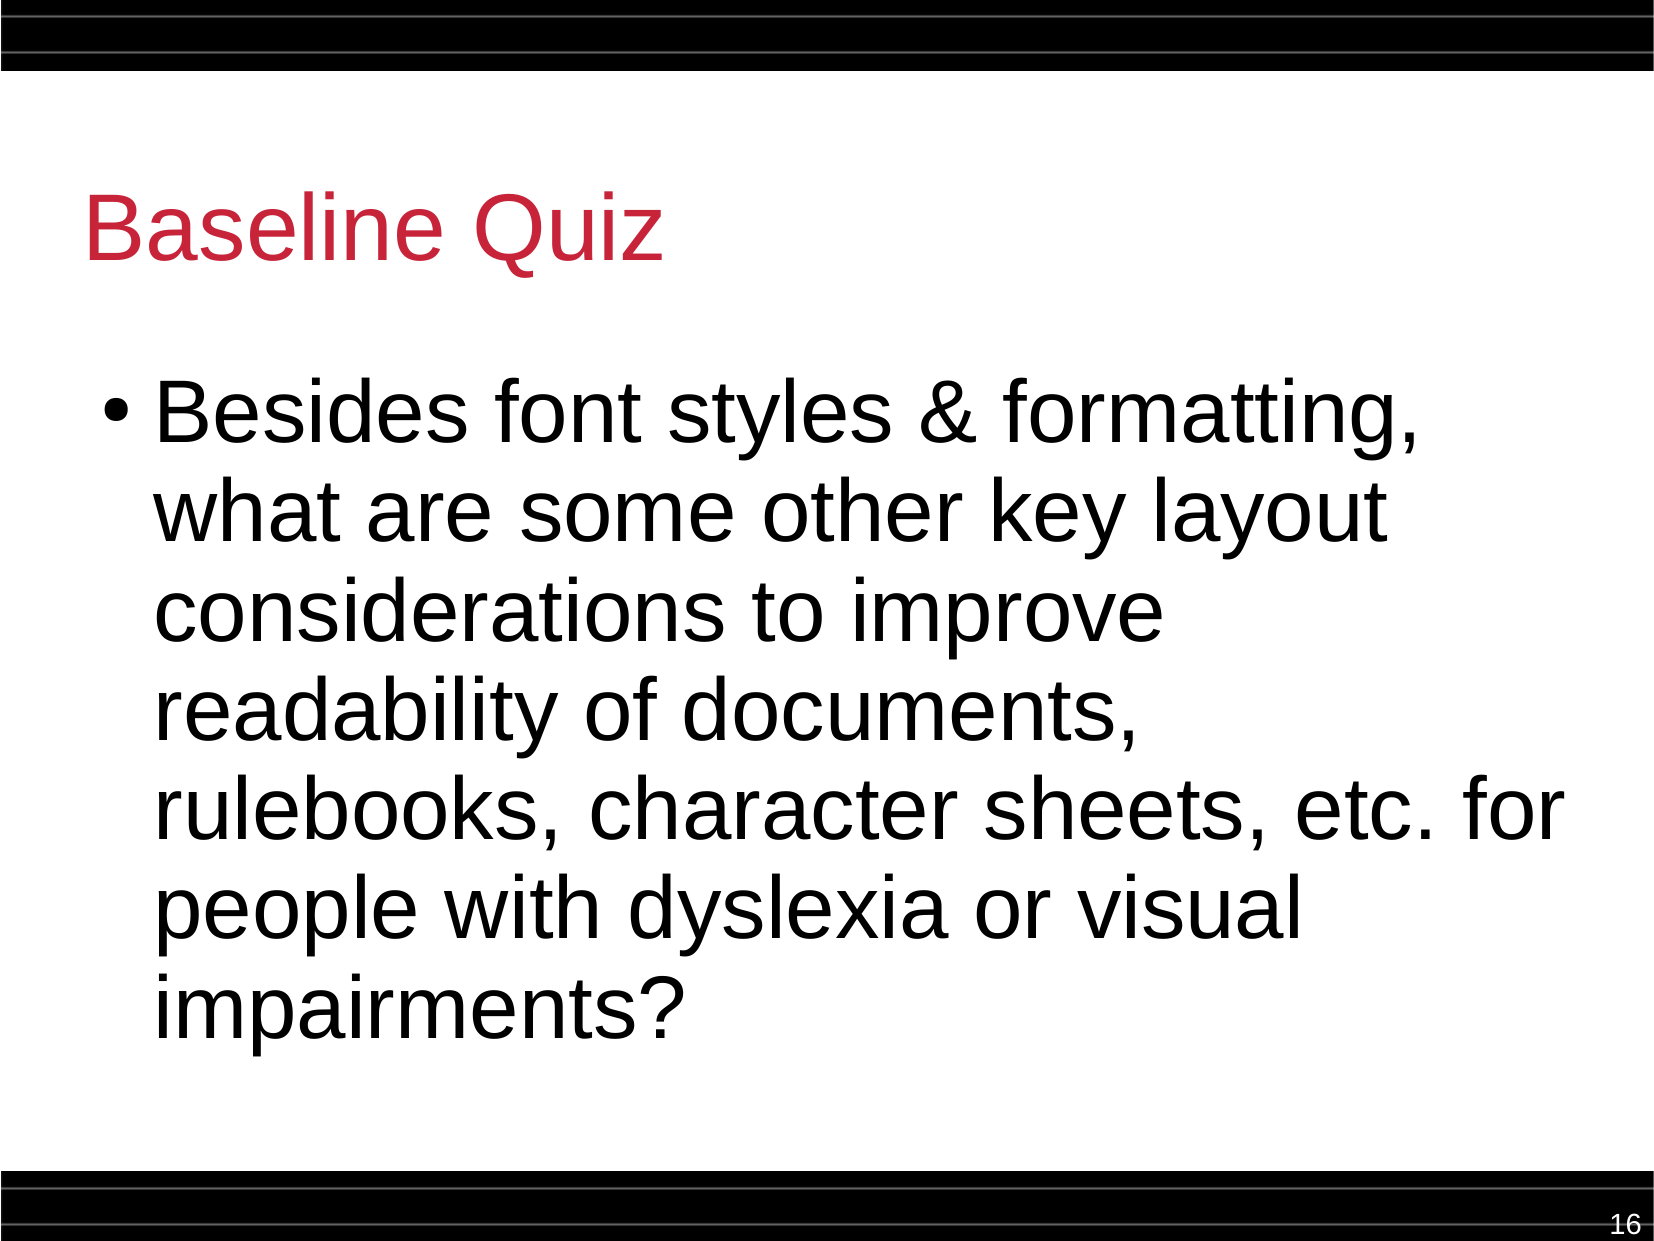

# Baseline Quiz
Besides font styles & formatting, what are some other key layout considerations to improve readability of documents, rulebooks, character sheets, etc. for people with dyslexia or visual impairments?